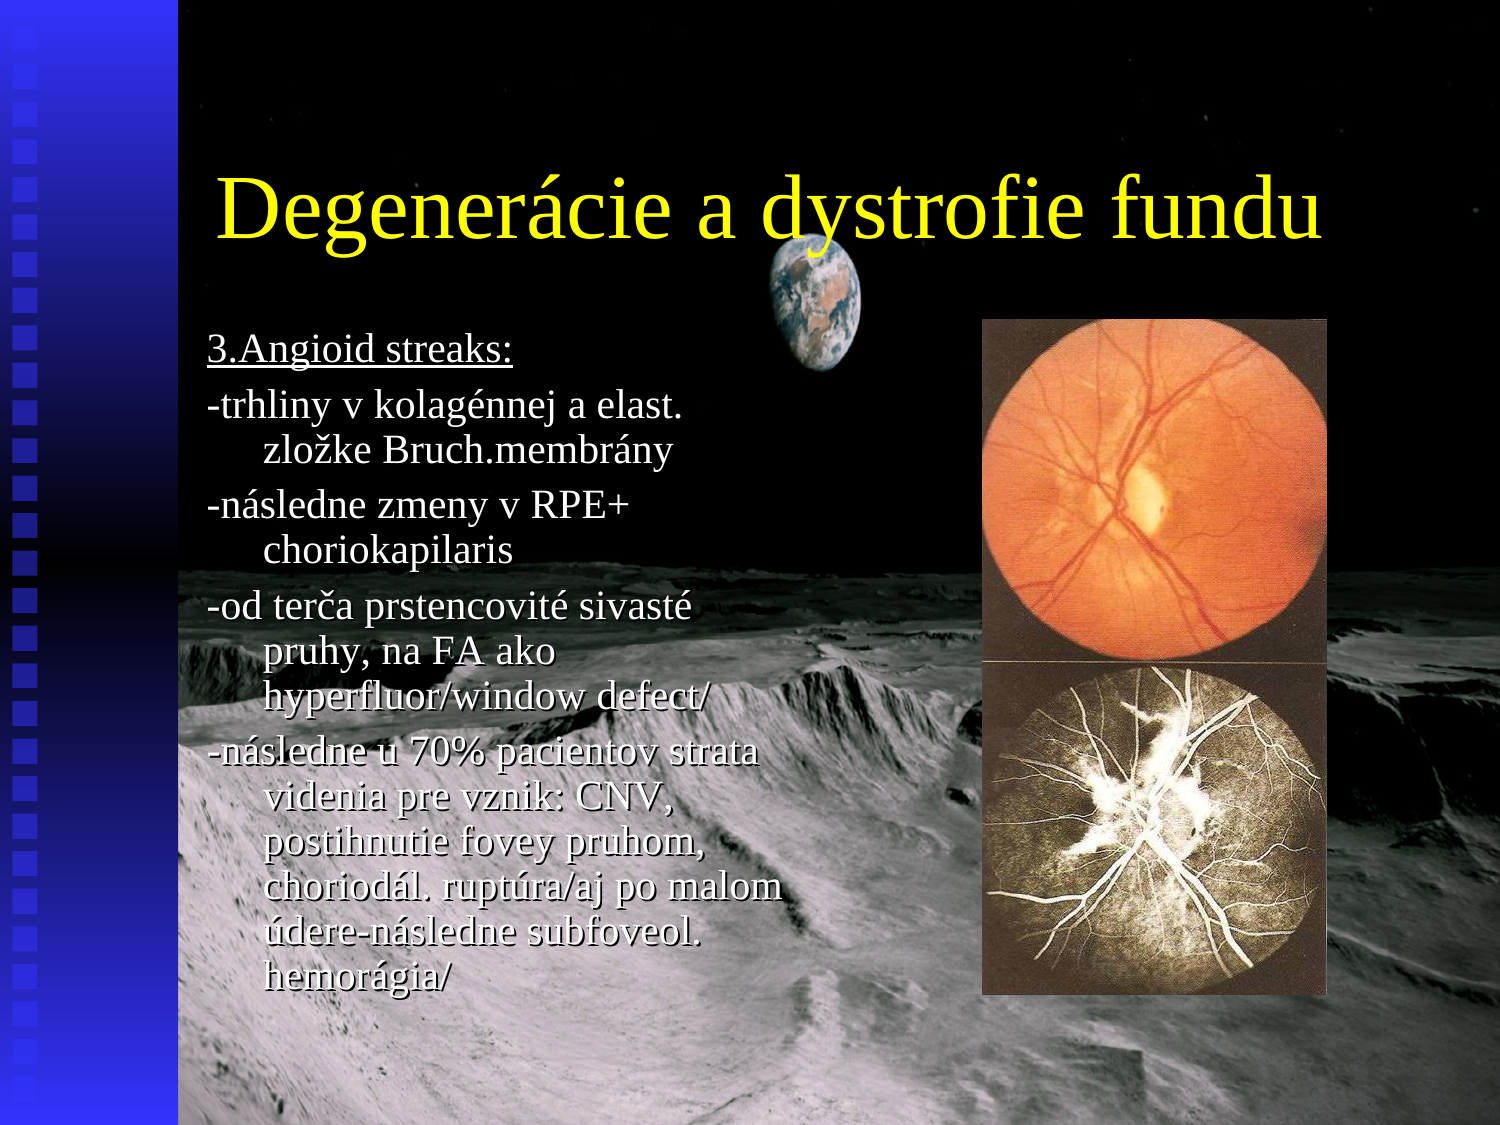

# Degenerácie a dystrofie fundu
3.Angioid streaks:
-trhliny v kolagénnej a elast. zložke Bruch.membrány
-následne zmeny v RPE+ choriokapilaris
-od terča prstencovité sivasté pruhy, na FA ako hyperfluor/window defect/
-následne u 70% pacientov strata videnia pre vznik: CNV, postihnutie fovey pruhom, choriodál. ruptúra/aj po malom údere-následne subfoveol. hemorágia/